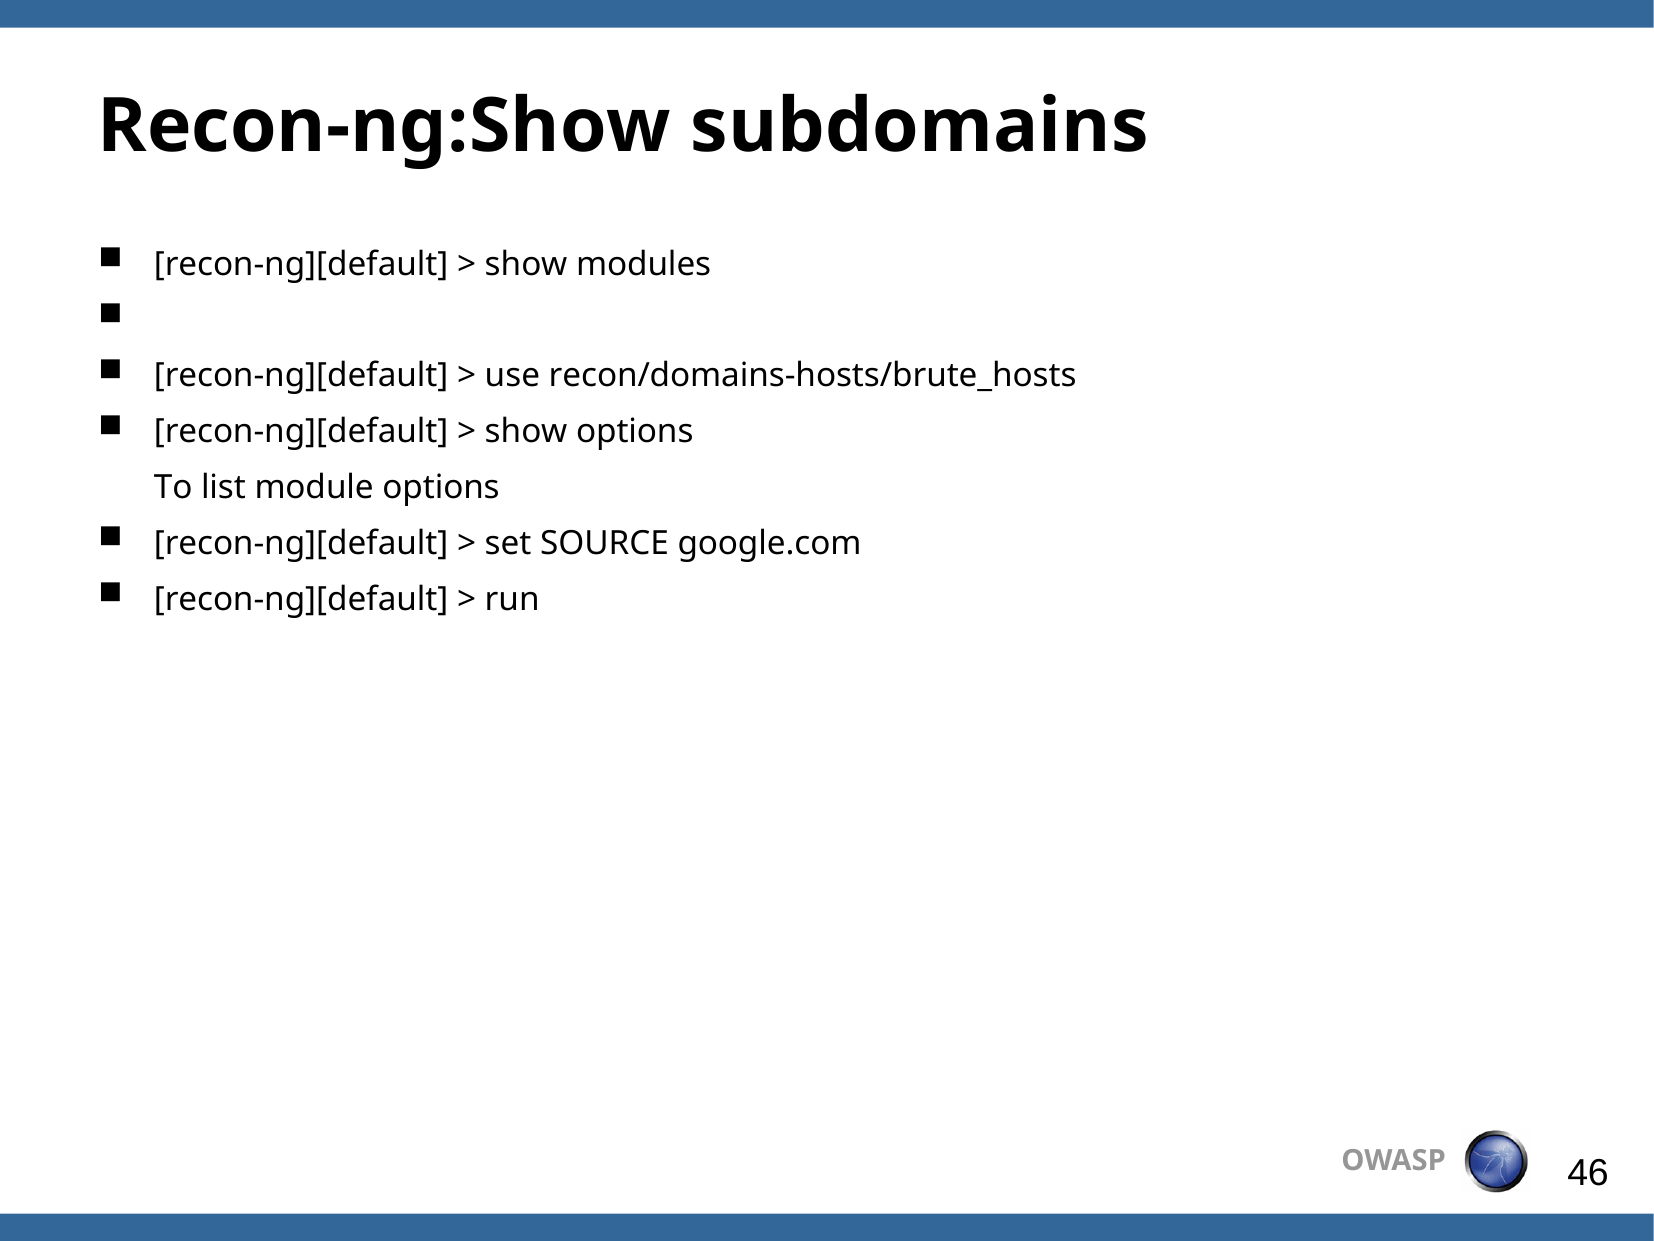

# Recon-ng:Show subdomains
[recon-ng][default] > show modules
[recon-ng][default] > use recon/domains-hosts/brute_hosts
[recon-ng][default] > show options
To list module options
[recon-ng][default] > set SOURCE google.com
[recon-ng][default] > run
46